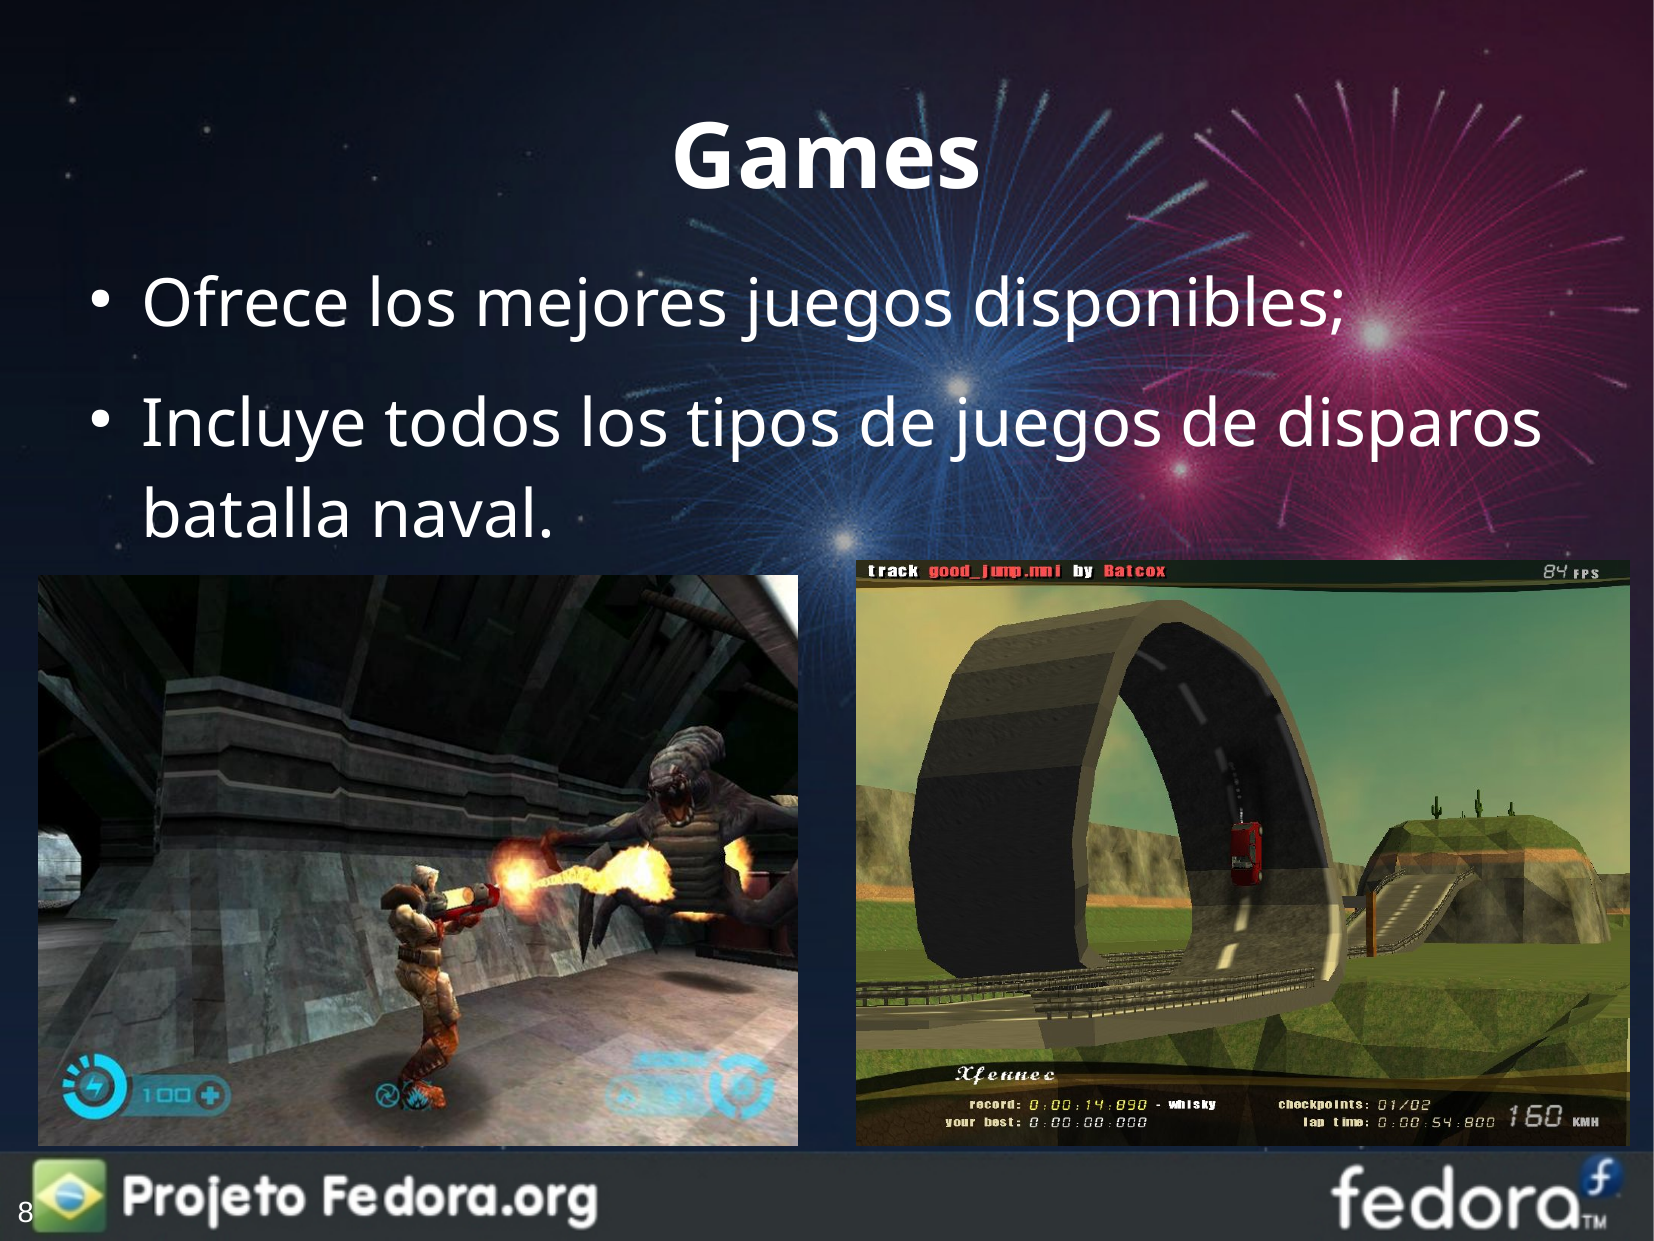

# Games
Ofrece los mejores juegos disponibles;
Incluye todos los tipos de juegos de disparos batalla naval.
8